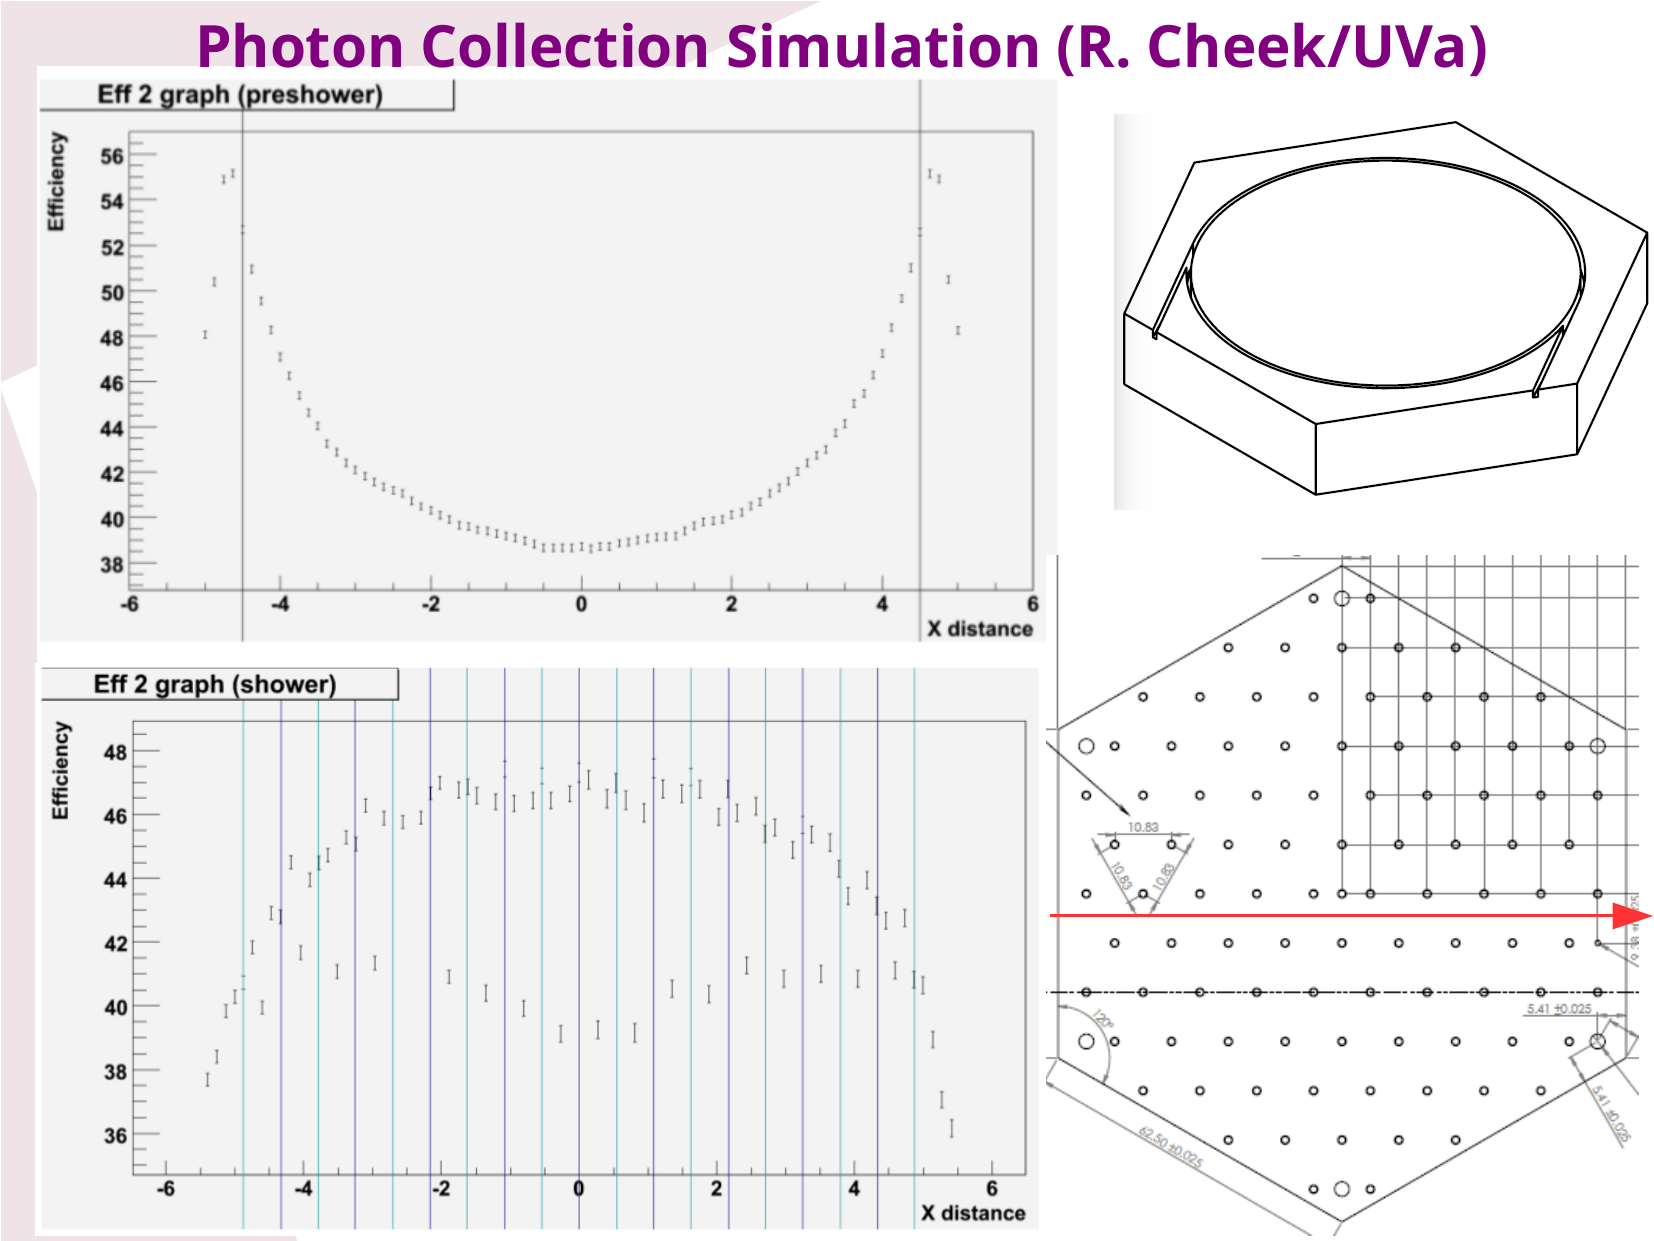

# Photon Collection Simulation (R. Cheek/UVa)
3